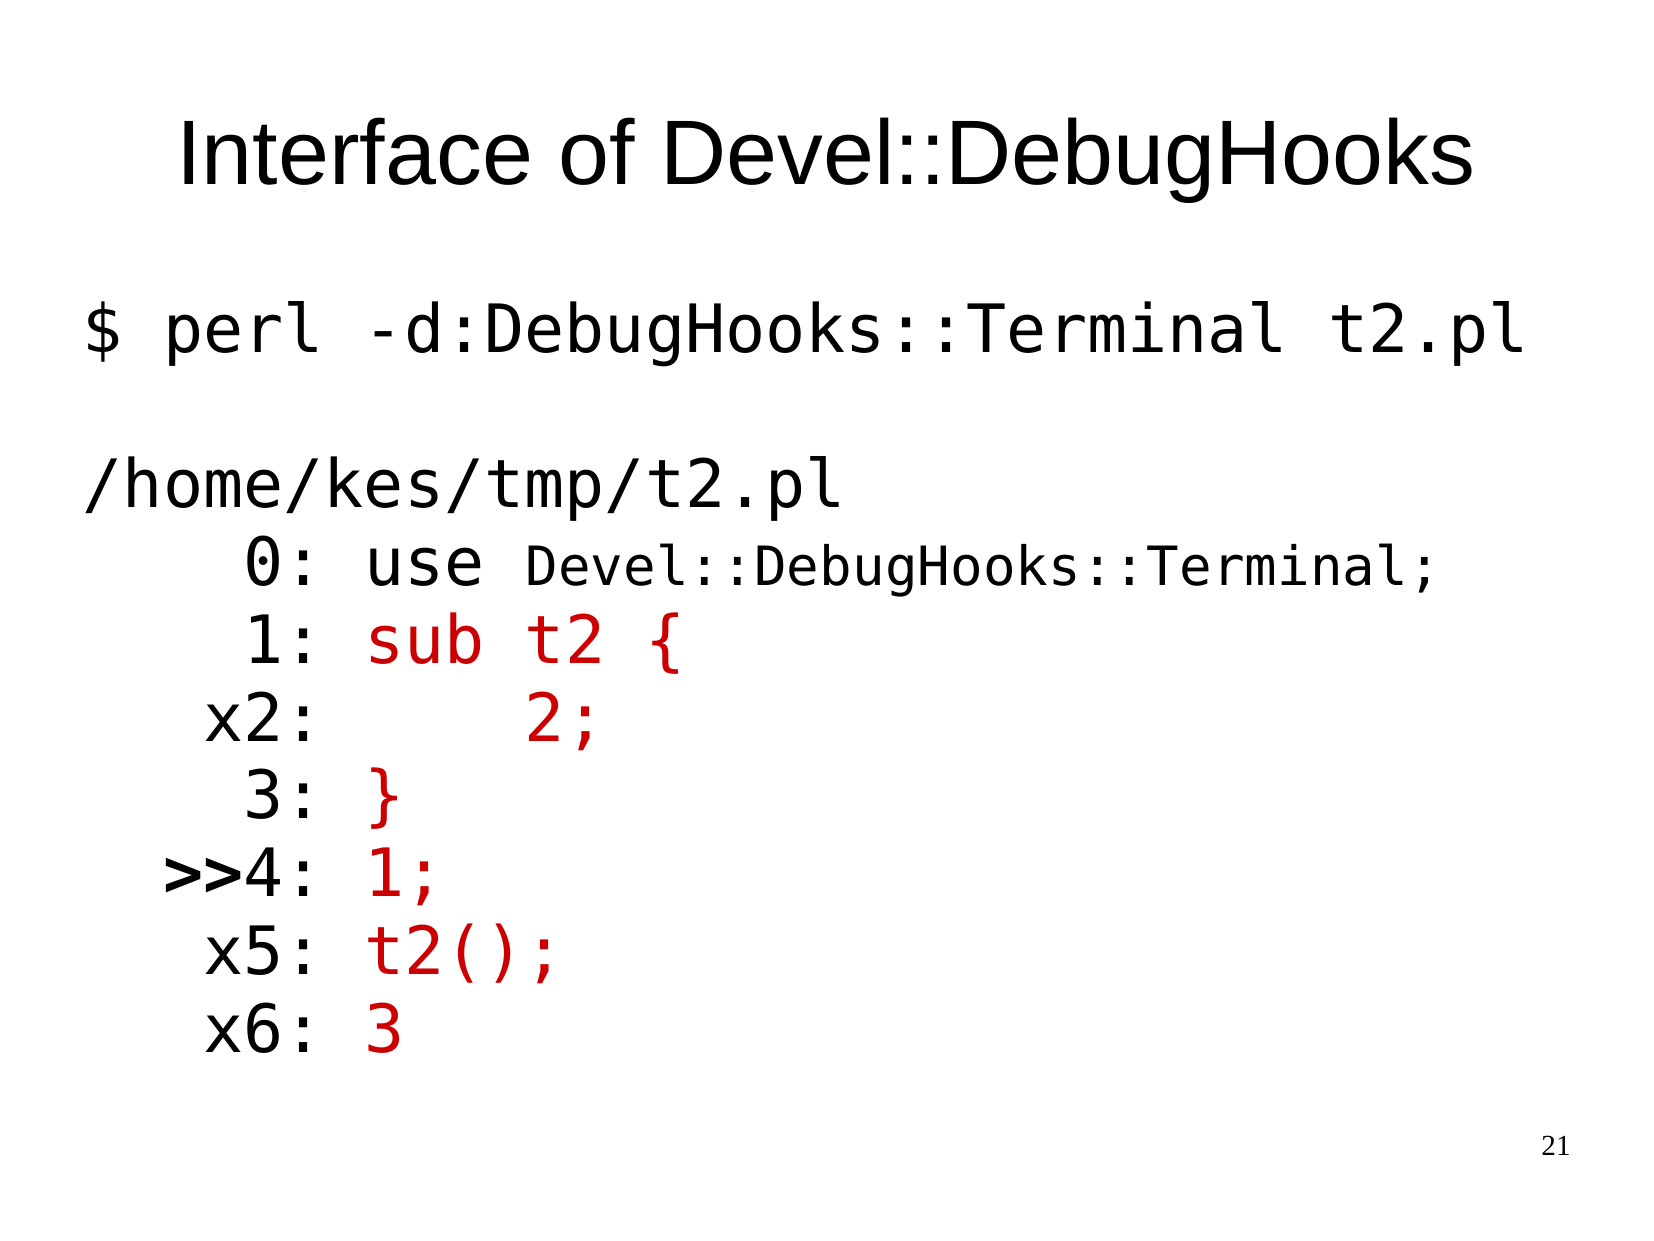

# Interface of Devel::DebugHooks
$ perl -d:DebugHooks::Terminal t2.pl
/home/kes/tmp/t2.pl
 0: use Devel::DebugHooks::Terminal;
 1: sub t2 {
 x2: 2;
 3: }
 >>4: 1;
 x5: t2();
 x6: 3
21